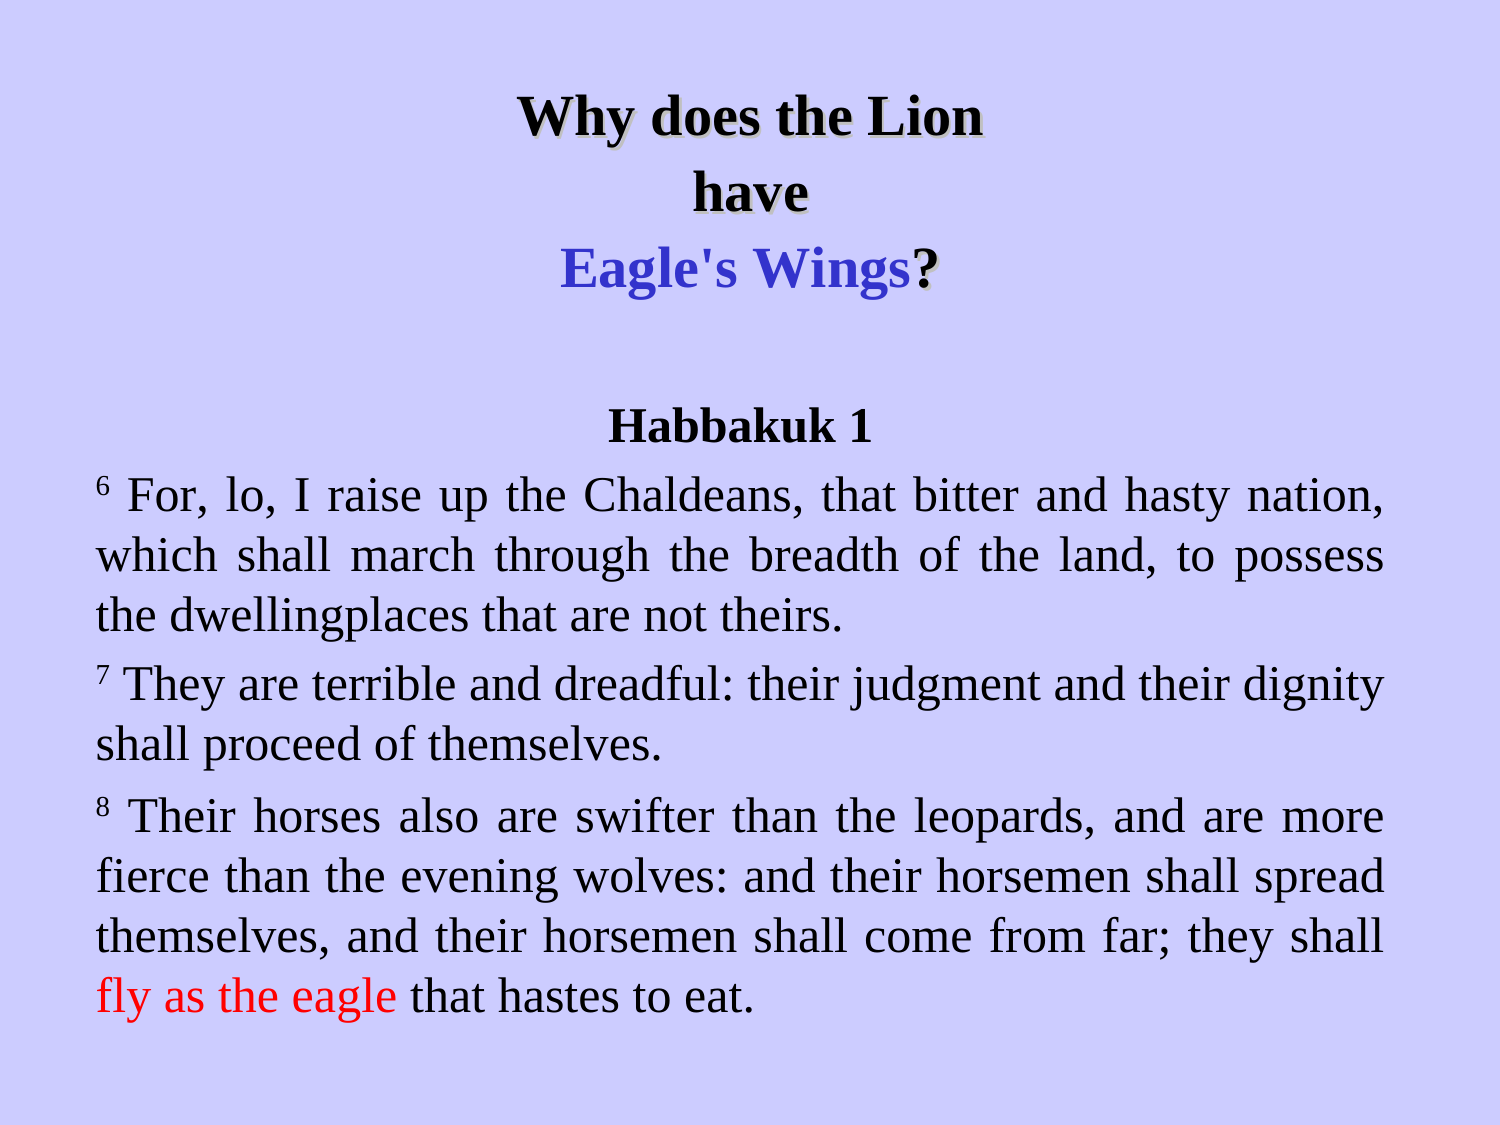

Why does the Lion
have
Eagle's Wings?
Habbakuk 1
6 For, lo, I raise up the Chaldeans, that bitter and hasty nation, which shall march through the breadth of the land, to possess the dwellingplaces that are not theirs.
7 They are terrible and dreadful: their judgment and their dignity shall proceed of themselves.
8 Their horses also are swifter than the leopards, and are more fierce than the evening wolves: and their horsemen shall spread themselves, and their horsemen shall come from far; they shall fly as the eagle that hastes to eat.